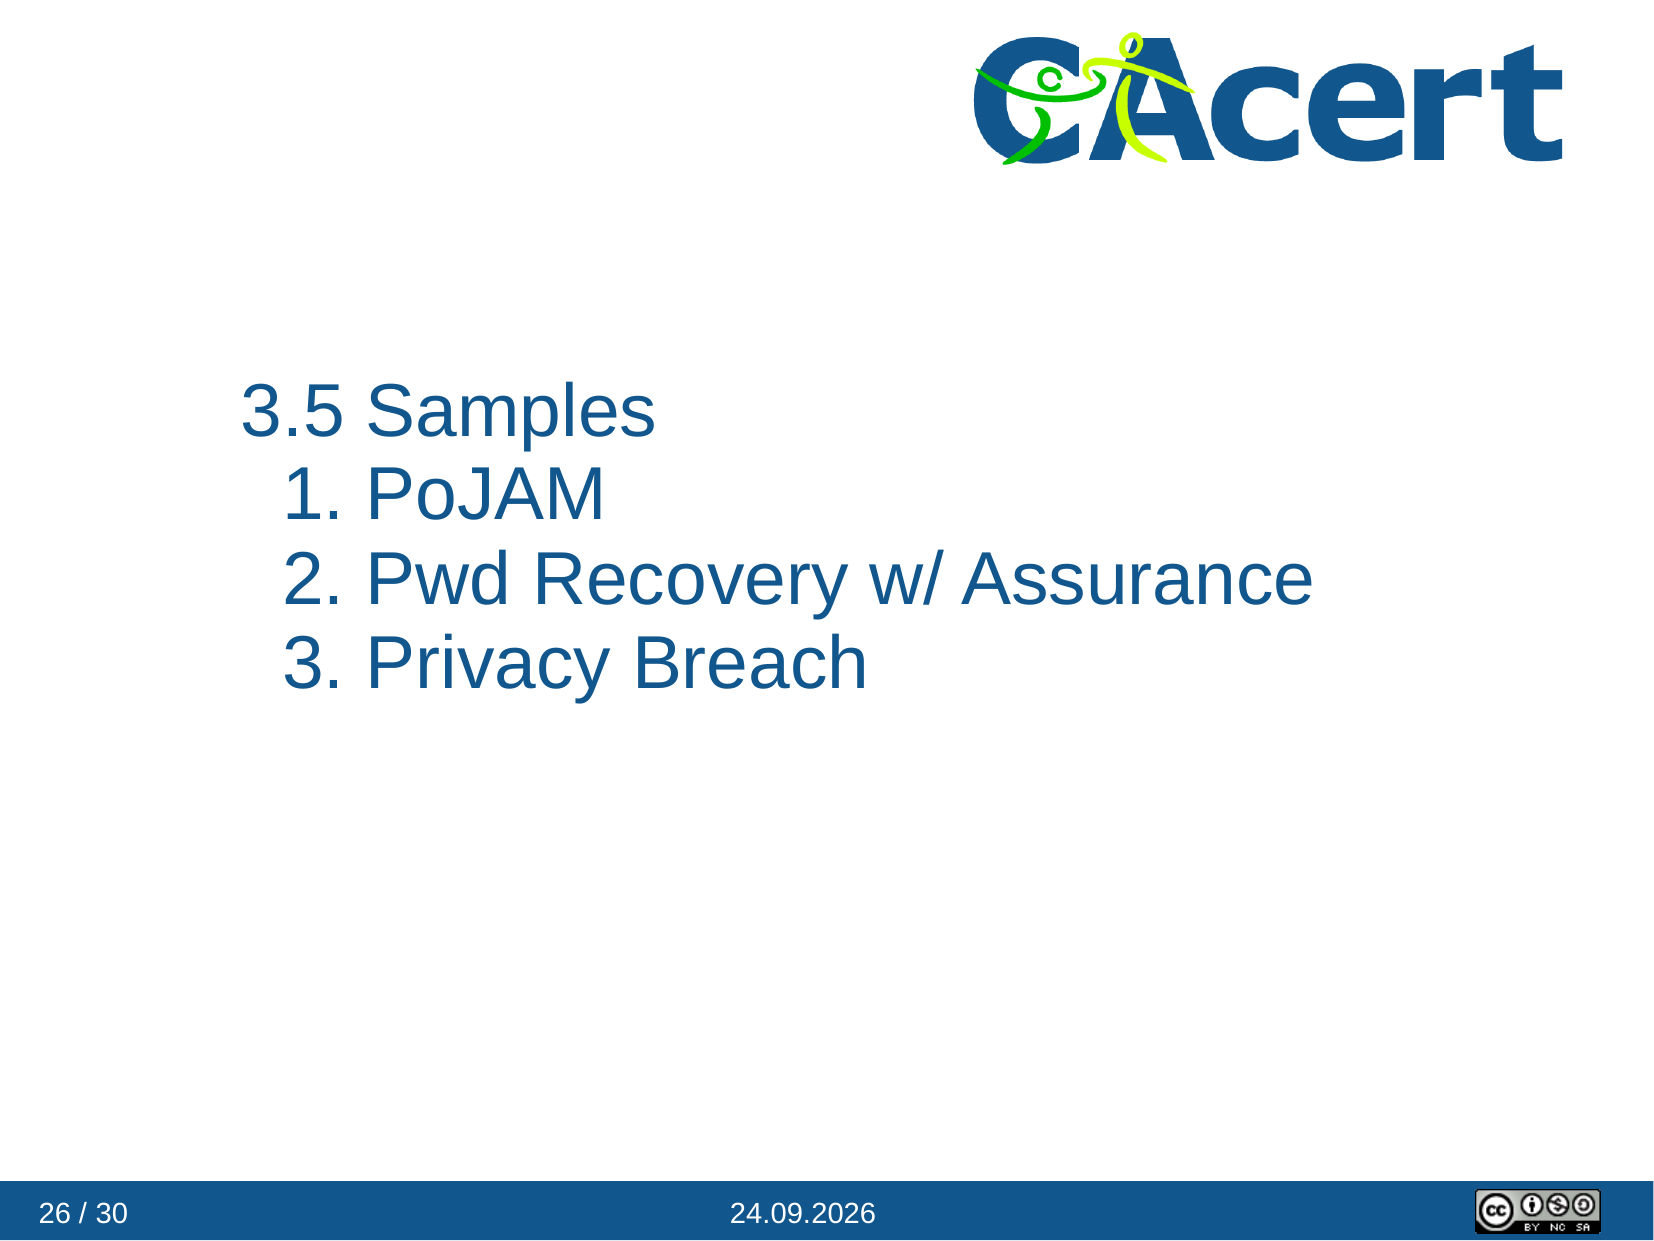

# 3.5 Samples 1. PoJAM 2. Pwd Recovery w/ Assurance 3. Privacy Breach